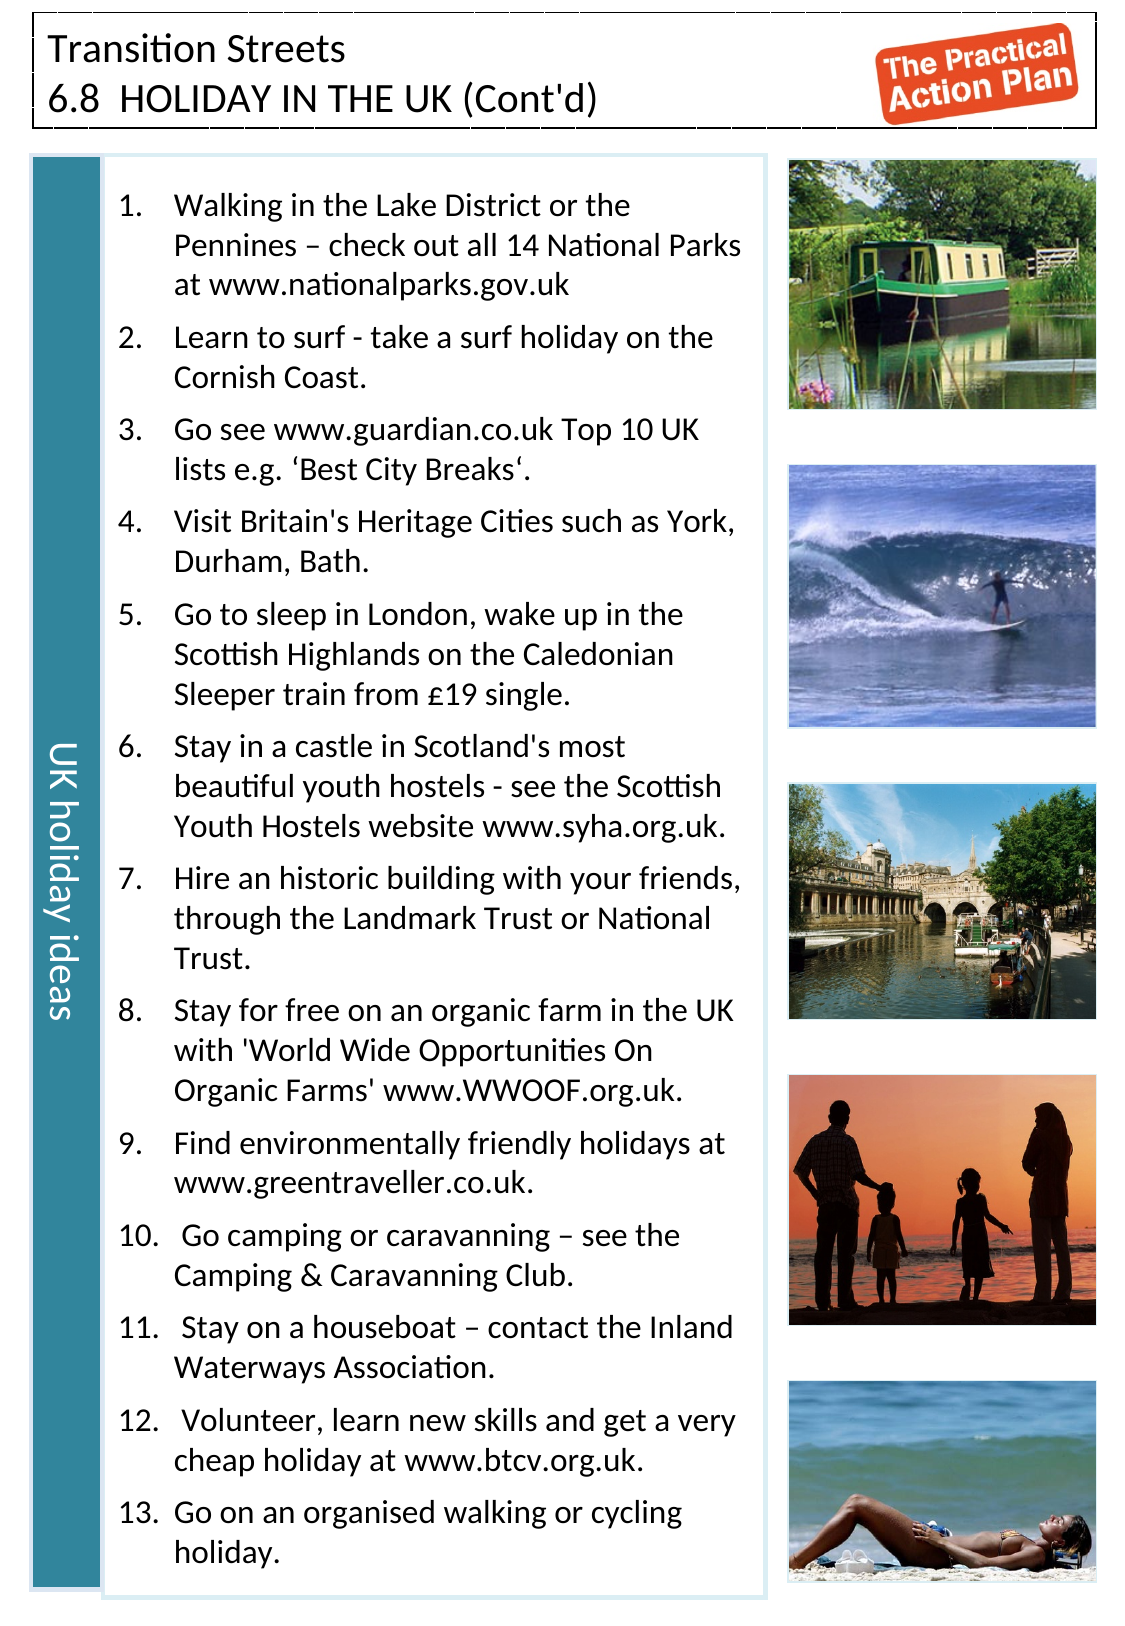

Transition Streets
6.8 HOLIDAY IN THE UK (Cont'd)
Walking in the Lake District or the Pennines – check out all 14 National Parks at www.nationalparks.gov.uk
Learn to surf - take a surf holiday on the Cornish Coast.
Go see www.guardian.co.uk Top 10 UK lists e.g. ‘Best City Breaks‘.
Visit Britain's Heritage Cities such as York, Durham, Bath.
Go to sleep in London, wake up in the Scottish Highlands on the Caledonian Sleeper train from £19 single.
Stay in a castle in Scotland's most beautiful youth hostels - see the Scottish Youth Hostels website www.syha.org.uk.
Hire an historic building with your friends, through the Landmark Trust or National Trust.
Stay for free on an organic farm in the UK with 'World Wide Opportunities On Organic Farms' www.WWOOF.org.uk.
Find environmentally friendly holidays at www.greentraveller.co.uk.
 Go camping or caravanning – see the Camping & Caravanning Club.
 Stay on a houseboat – contact the Inland Waterways Association.
 Volunteer, learn new skills and get a very cheap holiday at www.btcv.org.uk.
Go on an organised walking or cycling holiday.
 UK holiday ideas